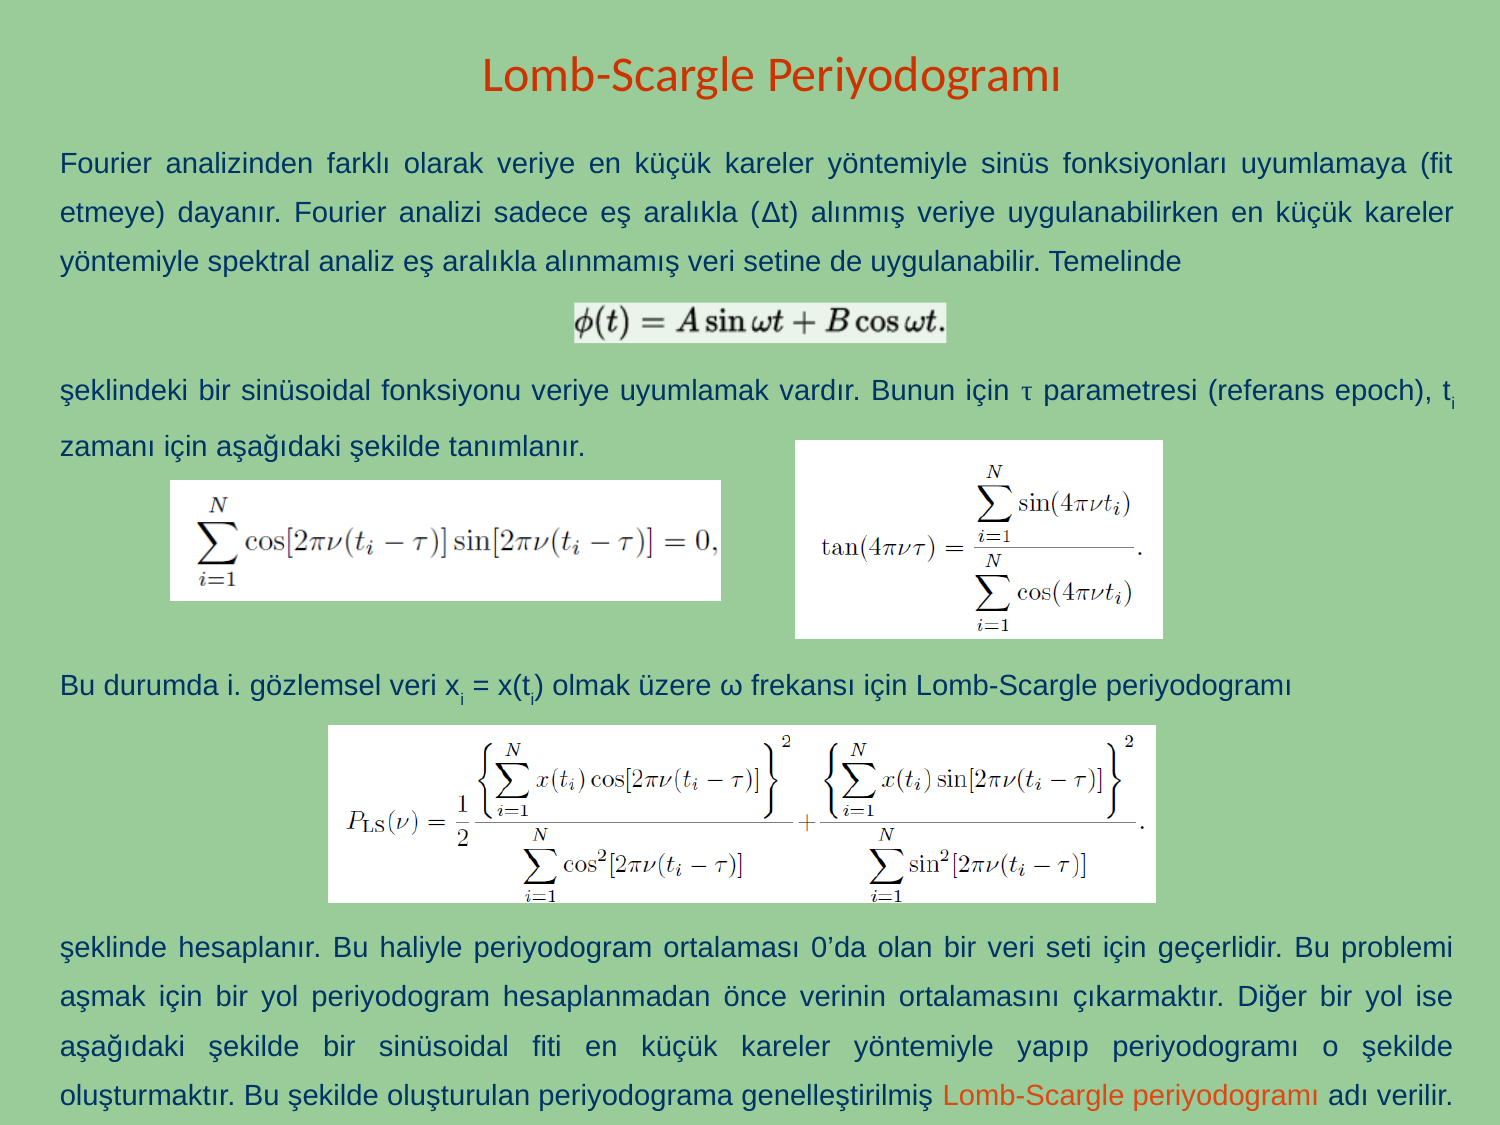

# Lomb-Scargle Periyodogramı
Fourier analizinden farklı olarak veriye en küçük kareler yöntemiyle sinüs fonksiyonları uyumlamaya (fit etmeye) dayanır. Fourier analizi sadece eş aralıkla (Δt) alınmış veriye uygulanabilirken en küçük kareler yöntemiyle spektral analiz eş aralıkla alınmamış veri setine de uygulanabilir. Temelinde
şeklindeki bir sinüsoidal fonksiyonu veriye uyumlamak vardır. Bunun için τ parametresi (referans epoch), ti zamanı için aşağıdaki şekilde tanımlanır.
Bu durumda i. gözlemsel veri xi = x(ti) olmak üzere ω frekansı için Lomb-Scargle periyodogramı
şeklinde hesaplanır. Bu haliyle periyodogram ortalaması 0’da olan bir veri seti için geçerlidir. Bu problemi aşmak için bir yol periyodogram hesaplanmadan önce verinin ortalamasını çıkarmaktır. Diğer bir yol ise aşağıdaki şekilde bir sinüsoidal fiti en küçük kareler yöntemiyle yapıp periyodogramı o şekilde oluşturmaktır. Bu şekilde oluşturulan periyodograma genelleştirilmiş Lomb-Scargle periyodogramı adı verilir.